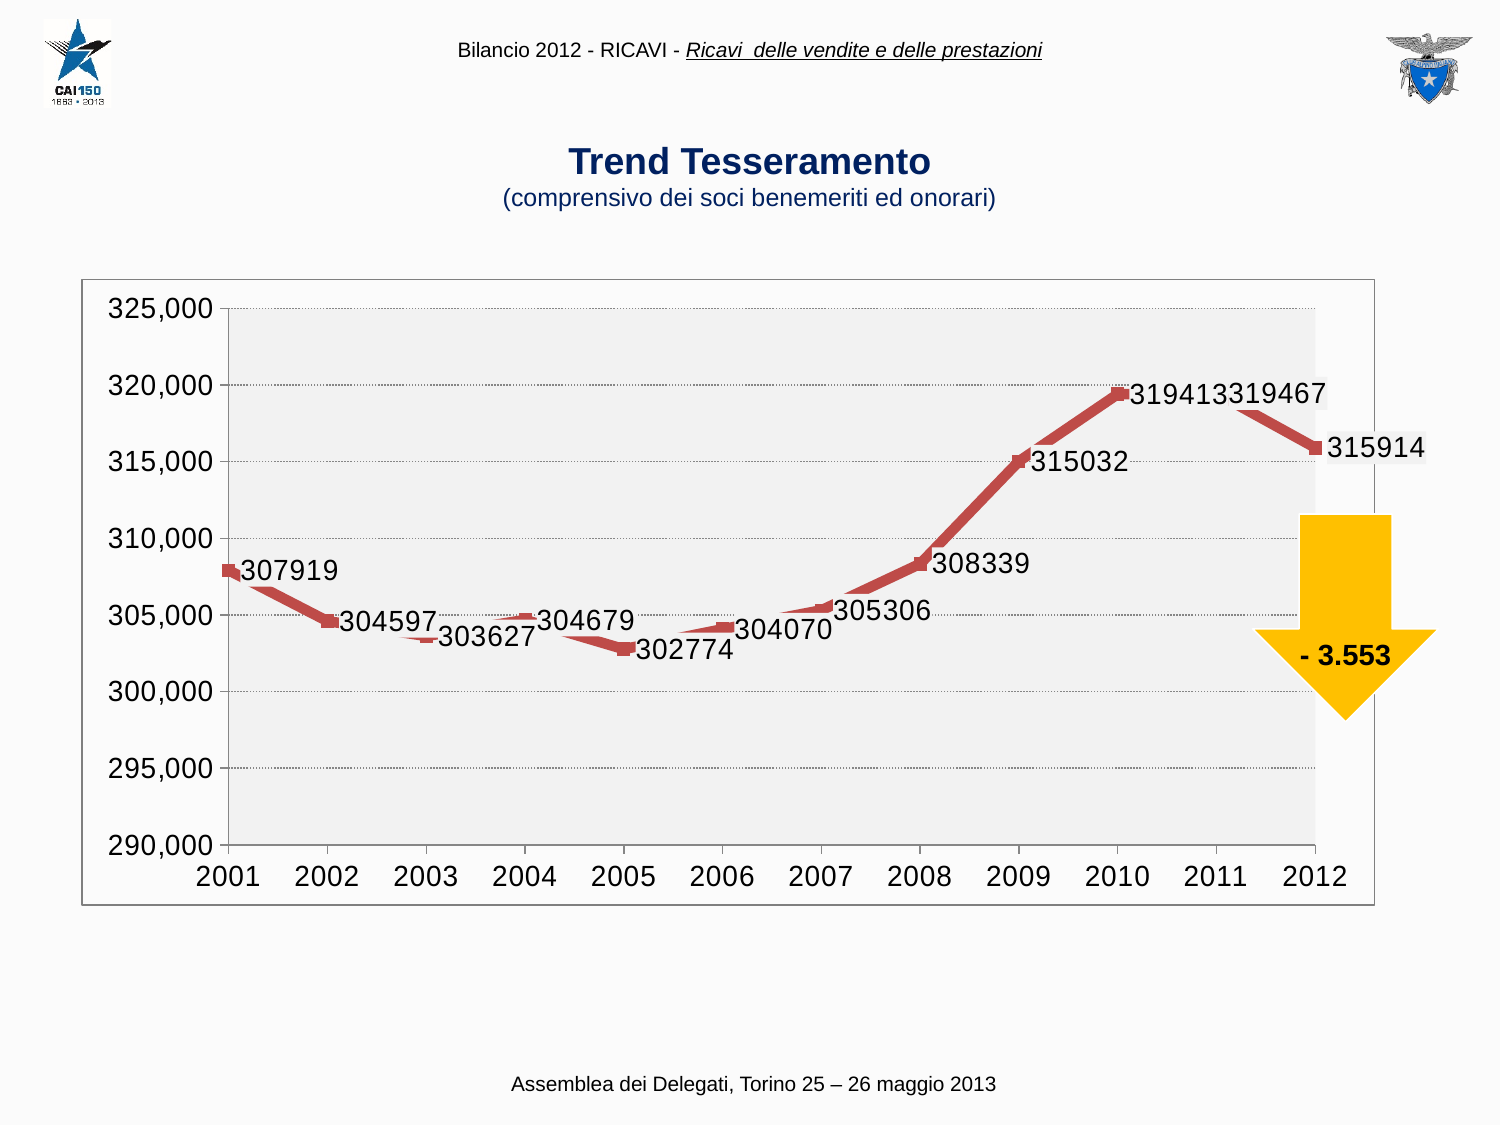

Bilancio 2012 - RICAVI - Ricavi delle vendite e delle prestazioni
Trend Tesseramento
(comprensivo dei soci benemeriti ed onorari)
### Chart
| Category | Serie2 |
|---|---|
| 2001 | 307919.0 |
| 2002 | 304597.0 |
| 2003 | 303627.0 |
| 2004 | 304679.0 |
| 2005 | 302774.0 |
| 2006 | 304070.0 |
| 2007 | 305306.0 |
| 2008 | 308339.0 |
| 2009 | 315032.0 |
| 2010 | 319413.0 |
| 2011 | 319467.0 |
| 2012 | 315914.0 |
- 3.553
Assemblea dei Delegati, Torino 25 – 26 maggio 2013